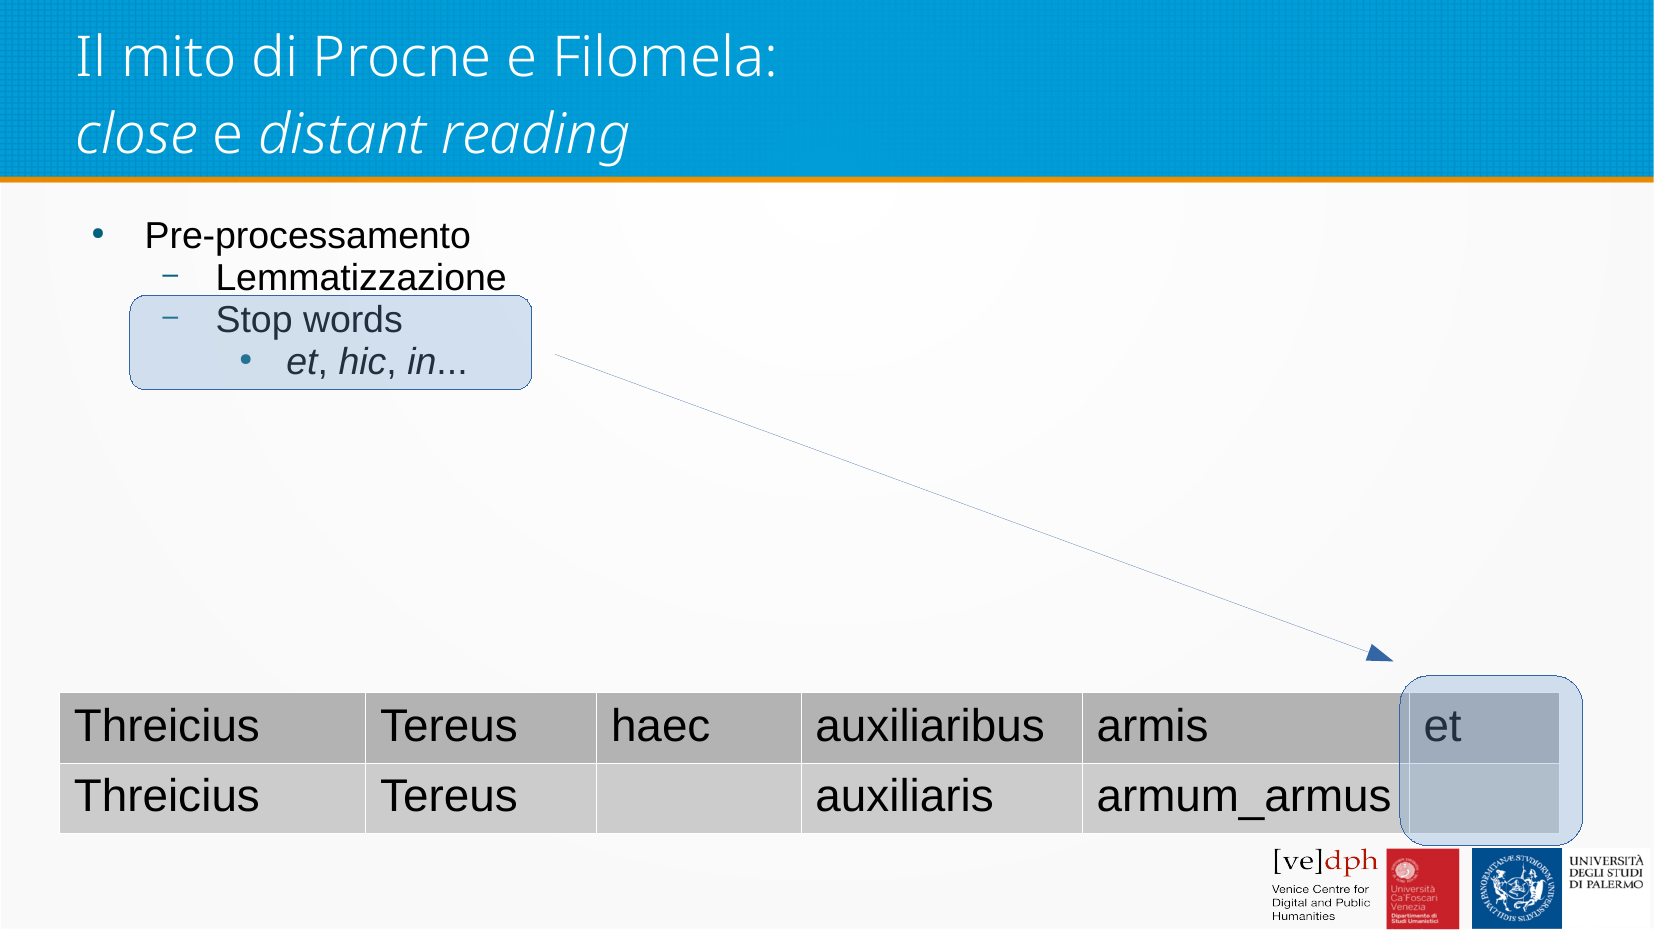

# Il mito di Procne e Filomela: close e distant reading
Pre-processamento
Lemmatizzazione
Stop words
et, hic, in...
| Threicius | Tereus | haec | auxiliaribus | armis | et |
| --- | --- | --- | --- | --- | --- |
| Threicius | Tereus | | auxiliaris | armum\_armus | |